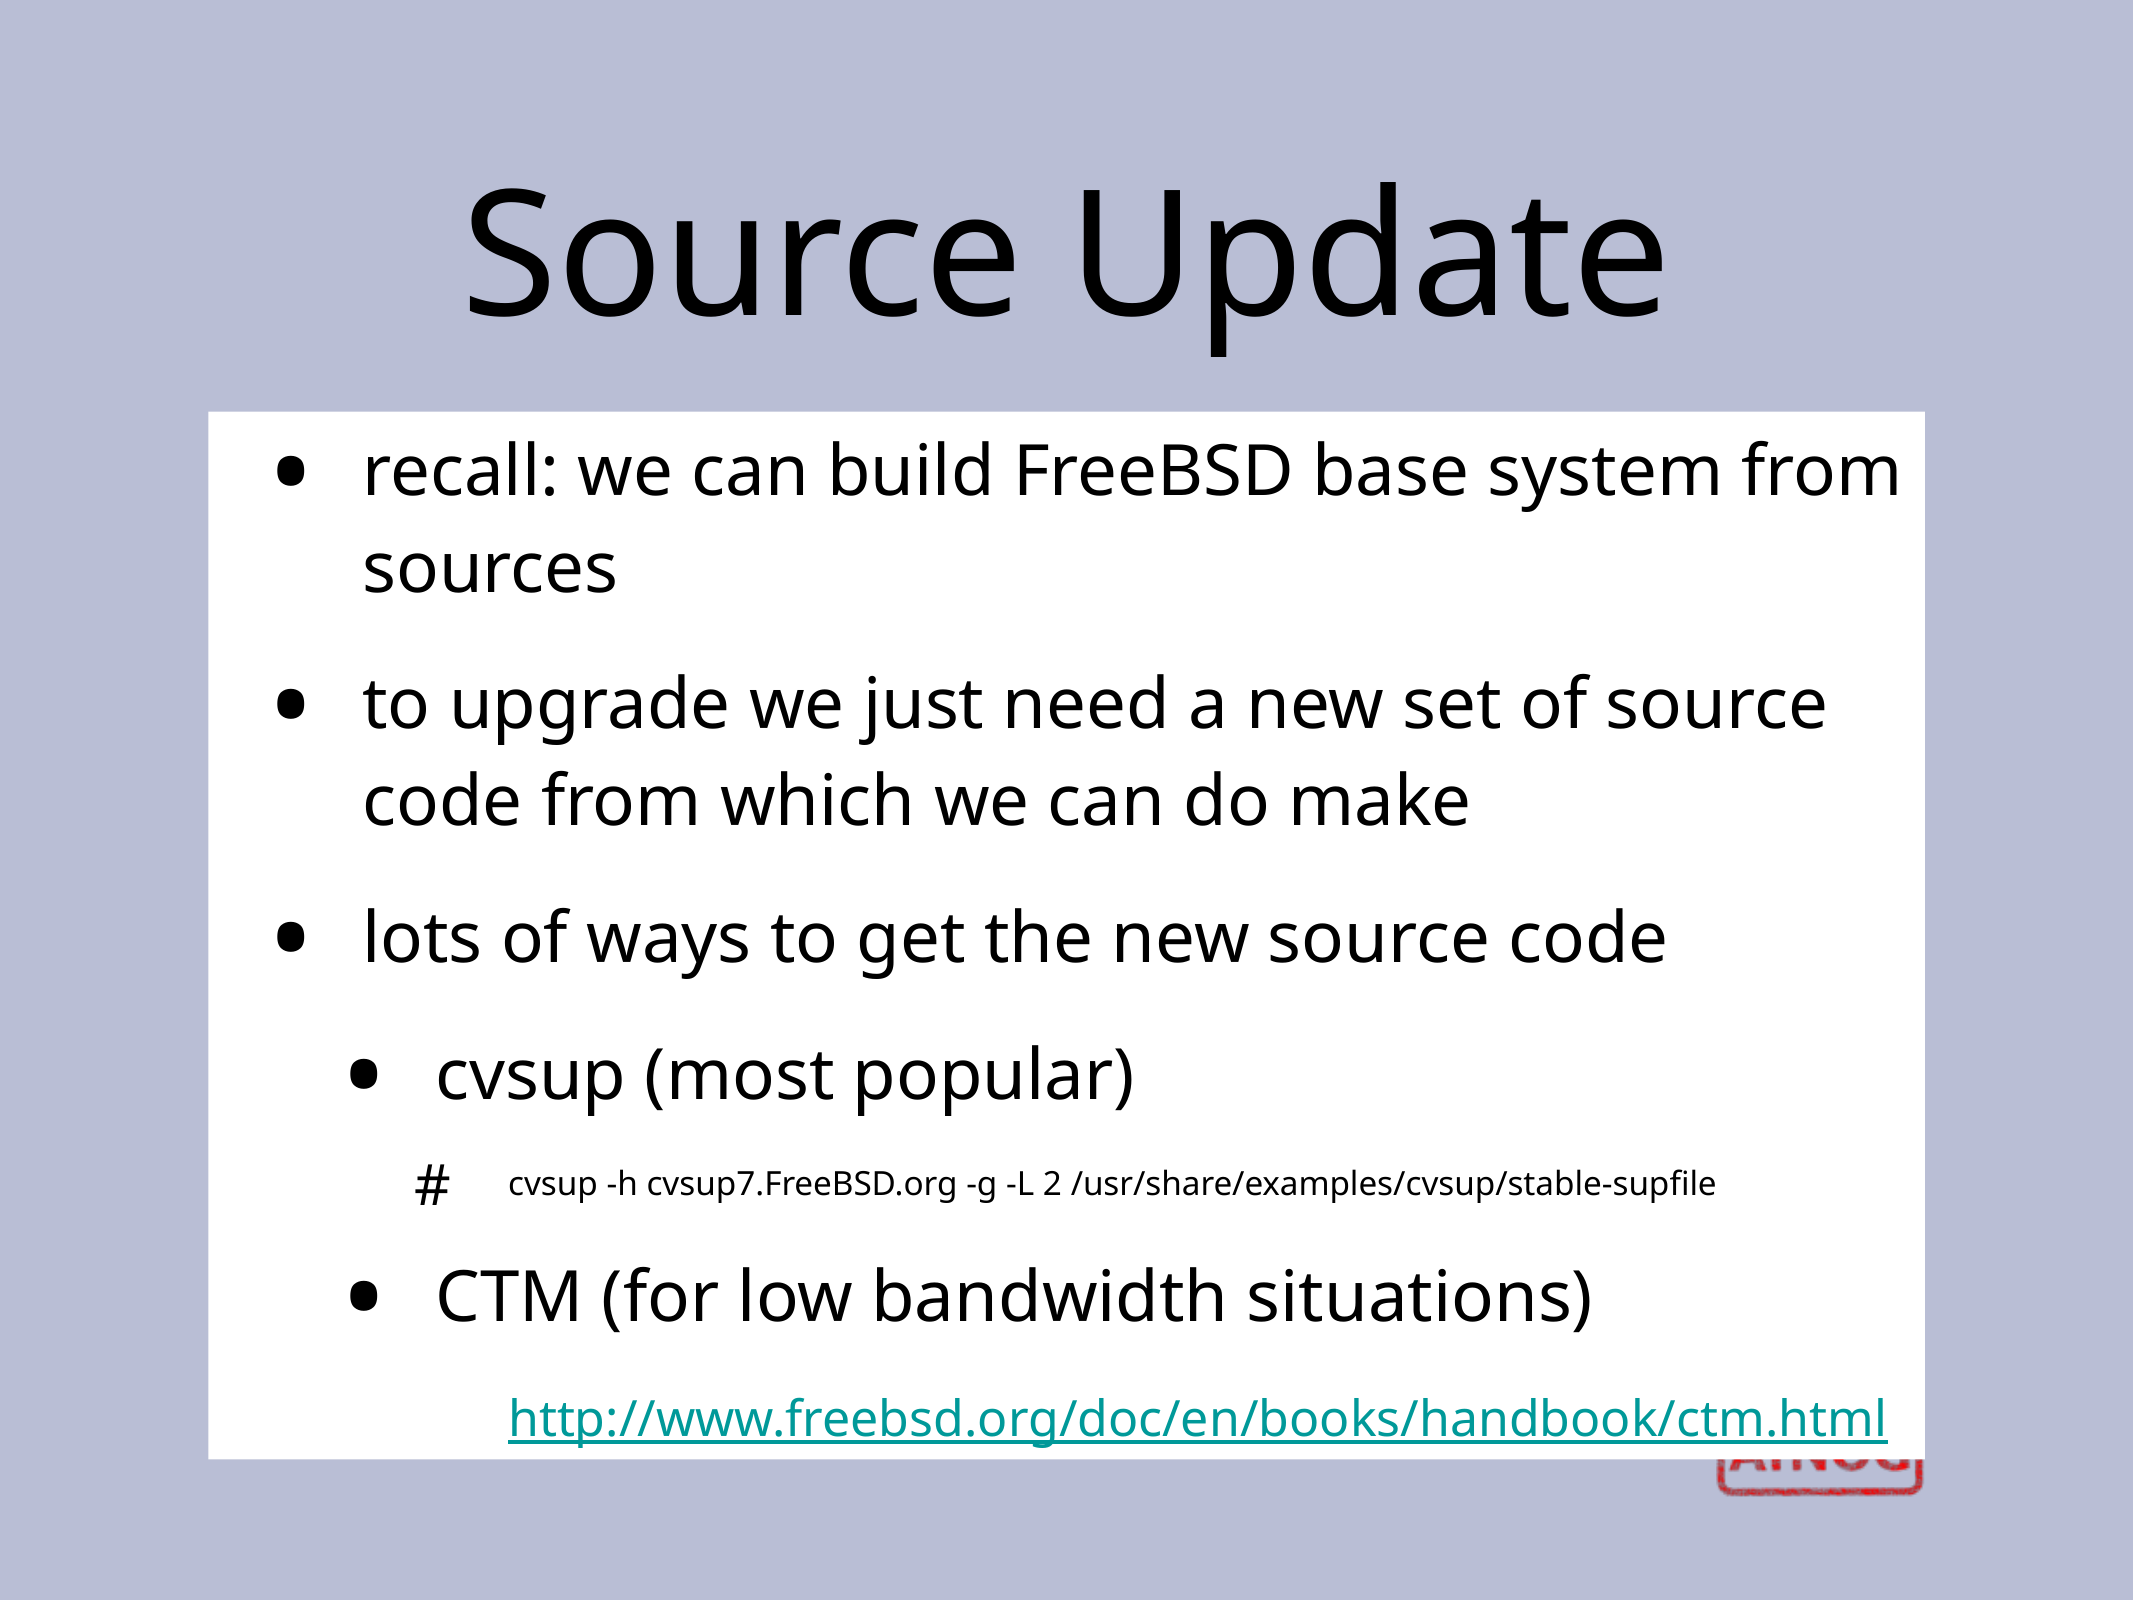

# Source Update
recall: we can build FreeBSD base system from sources
to upgrade we just need a new set of source code from which we can do make
lots of ways to get the new source code
cvsup (most popular)
cvsup -h cvsup7.FreeBSD.org -g -L 2 /usr/share/examples/cvsup/stable-supfile
CTM (for low bandwidth situations)
http://www.freebsd.org/doc/en/books/handbook/ctm.html